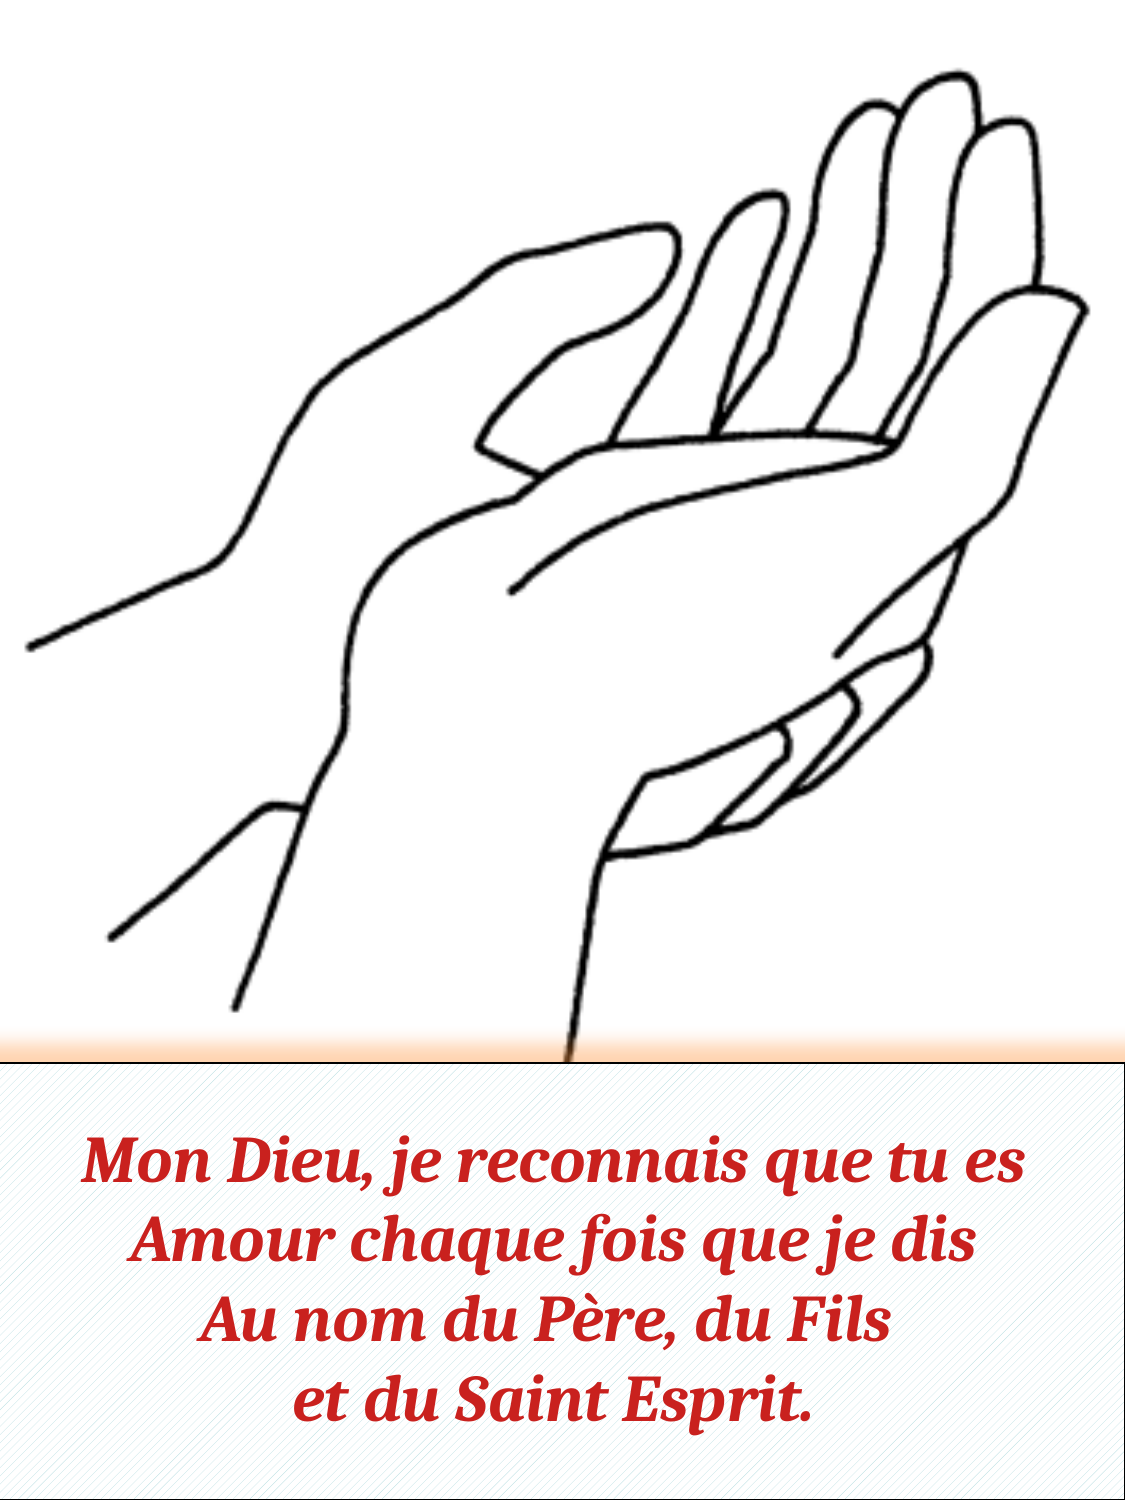

Mon Dieu, je reconnais que tu es Amour chaque fois que je dis
Au nom du Père, du Fils
et du Saint Esprit.